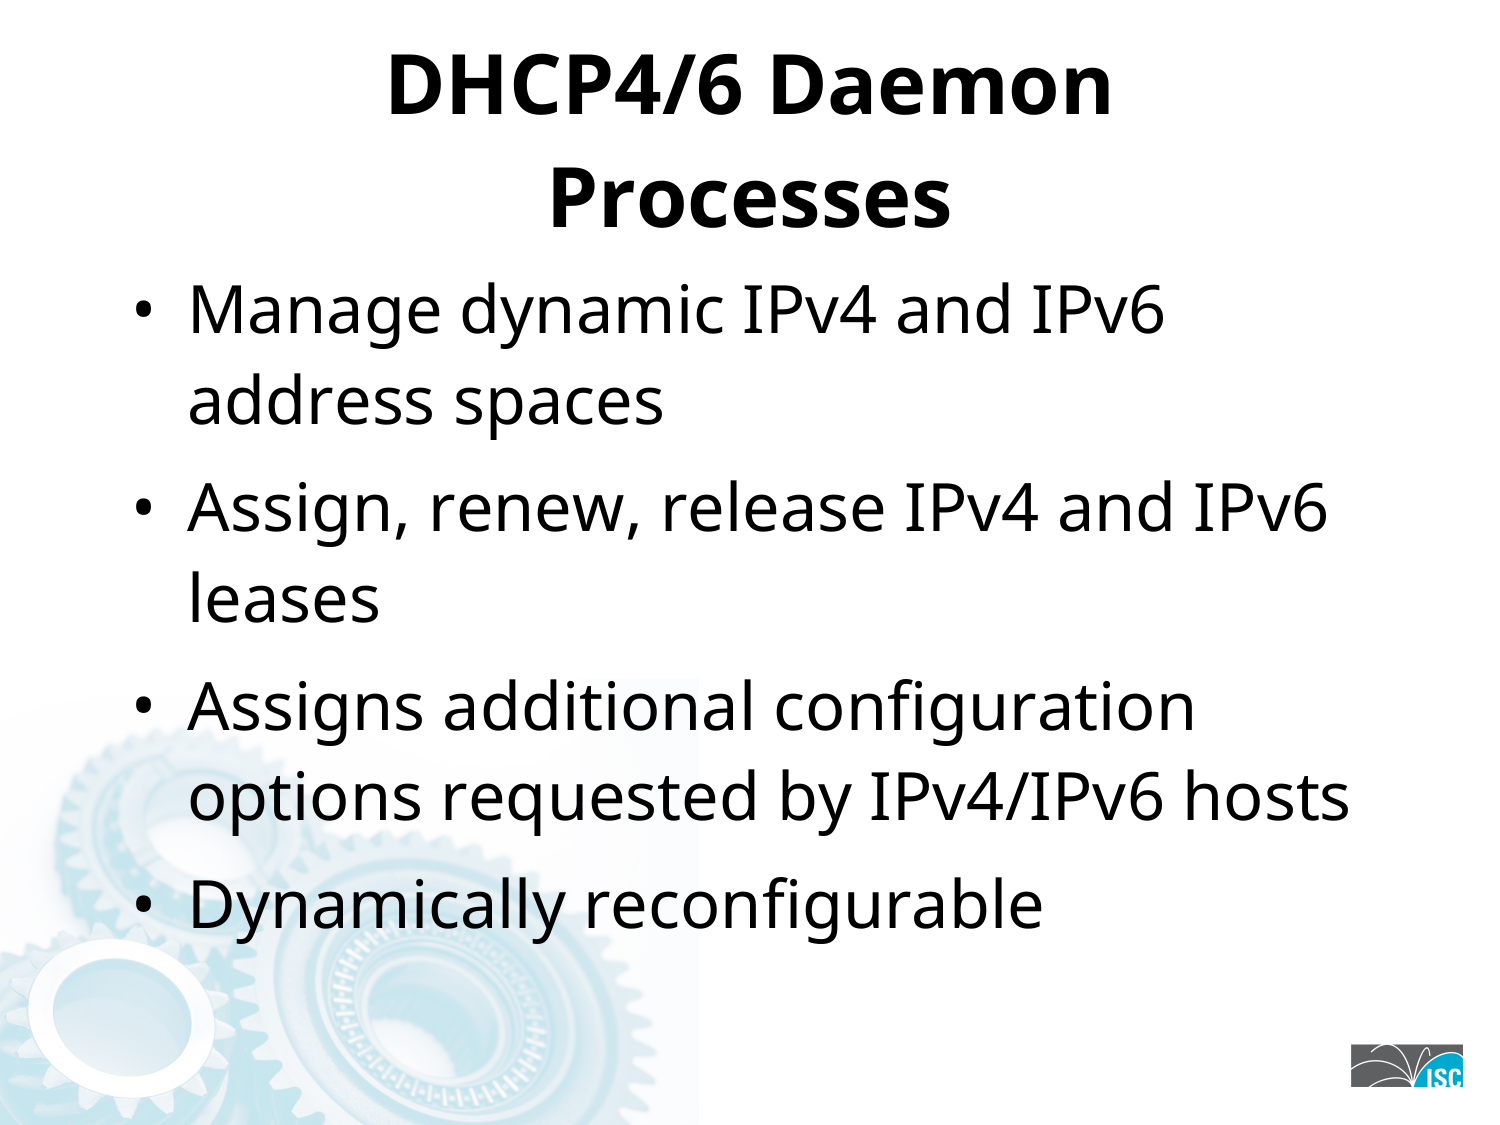

# DHCP4/6 Daemon Processes
Manage dynamic IPv4 and IPv6 address spaces
Assign, renew, release IPv4 and IPv6 leases
Assigns additional configuration options requested by IPv4/IPv6 hosts
Dynamically reconfigurable